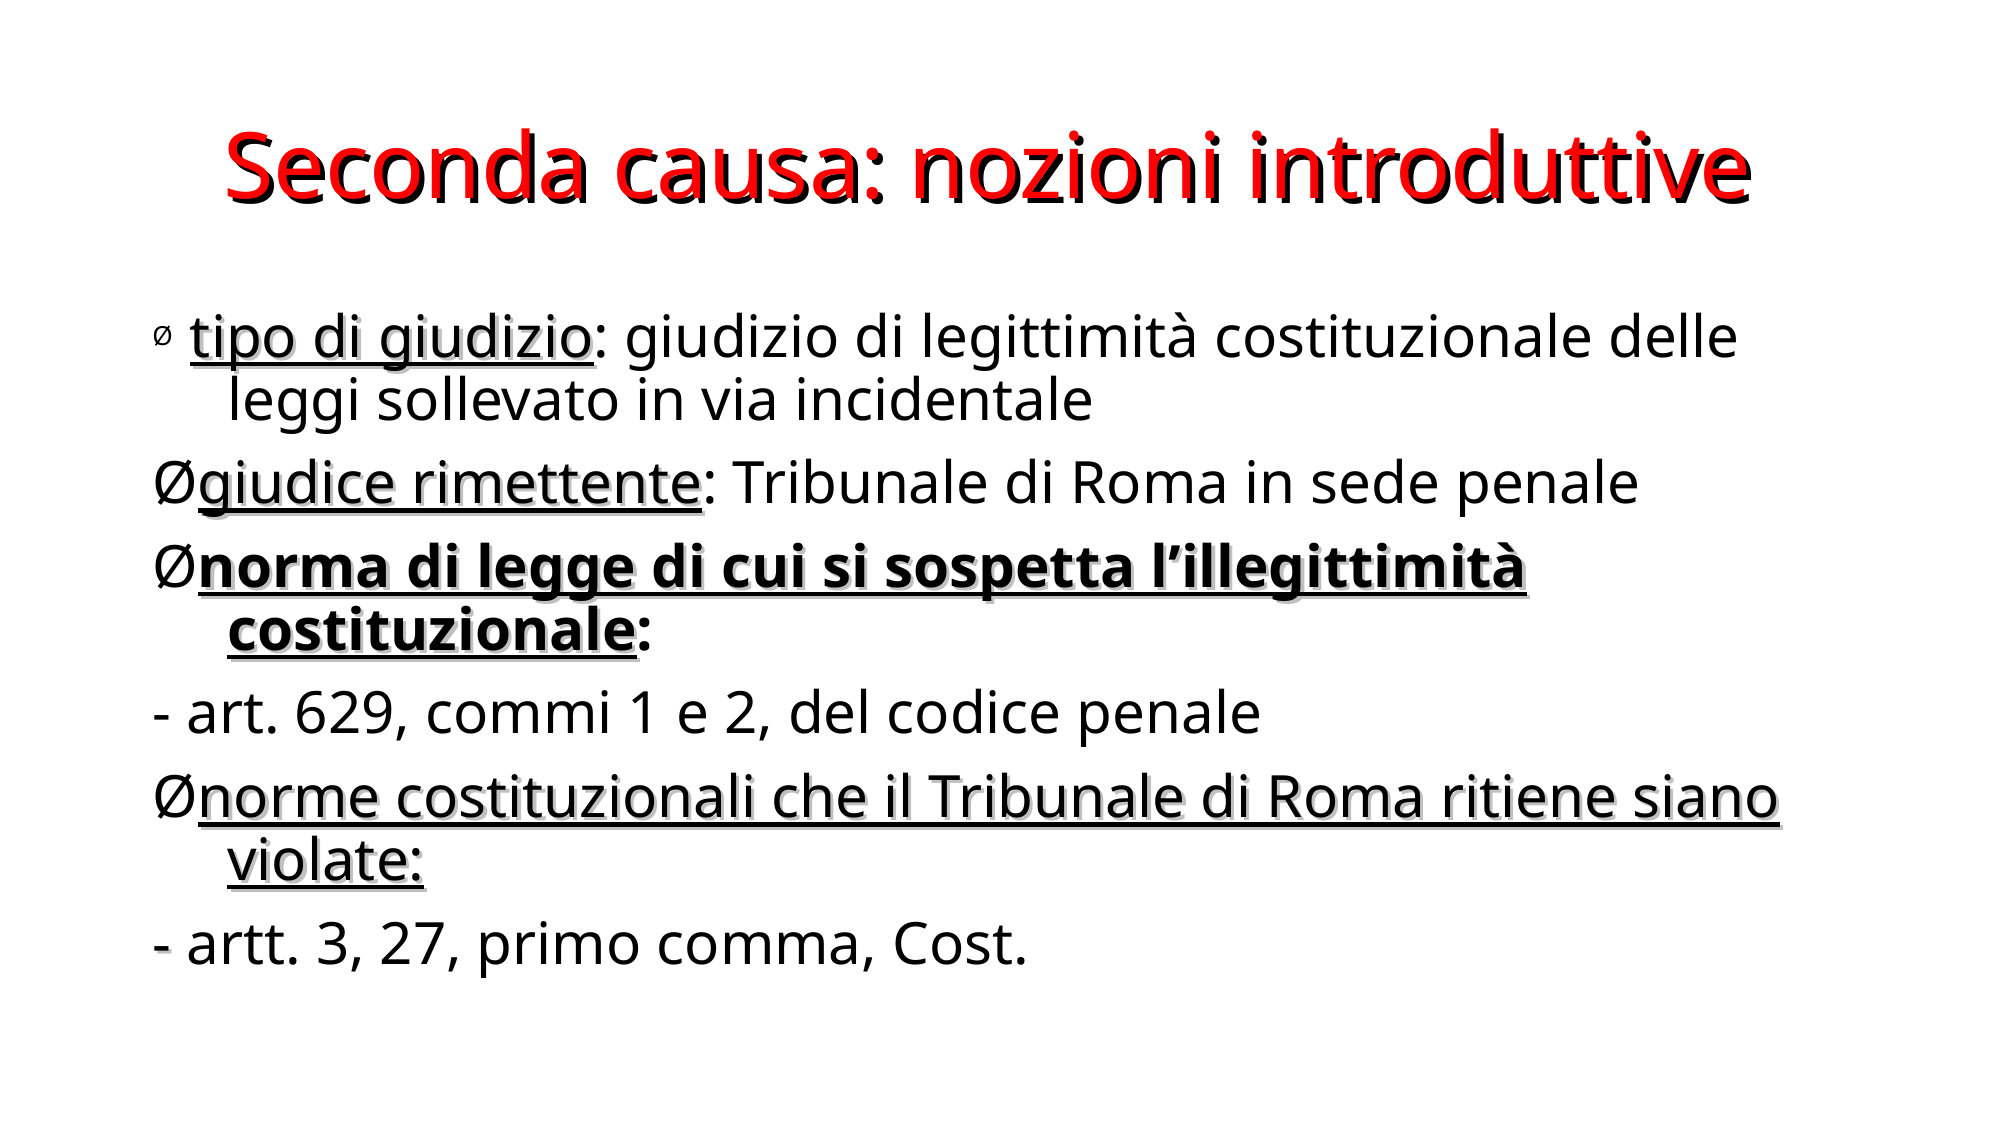

# Seconda causa: nozioni introduttive
tipo di giudizio: giudizio di legittimità costituzionale delle leggi sollevato in via incidentale
giudice rimettente: Tribunale di Roma in sede penale
norma di legge di cui si sospetta l’illegittimità costituzionale:
- art. 629, commi 1 e 2, del codice penale
norme costituzionali che il Tribunale di Roma ritiene siano violate:
- artt. 3, 27, primo comma, Cost.